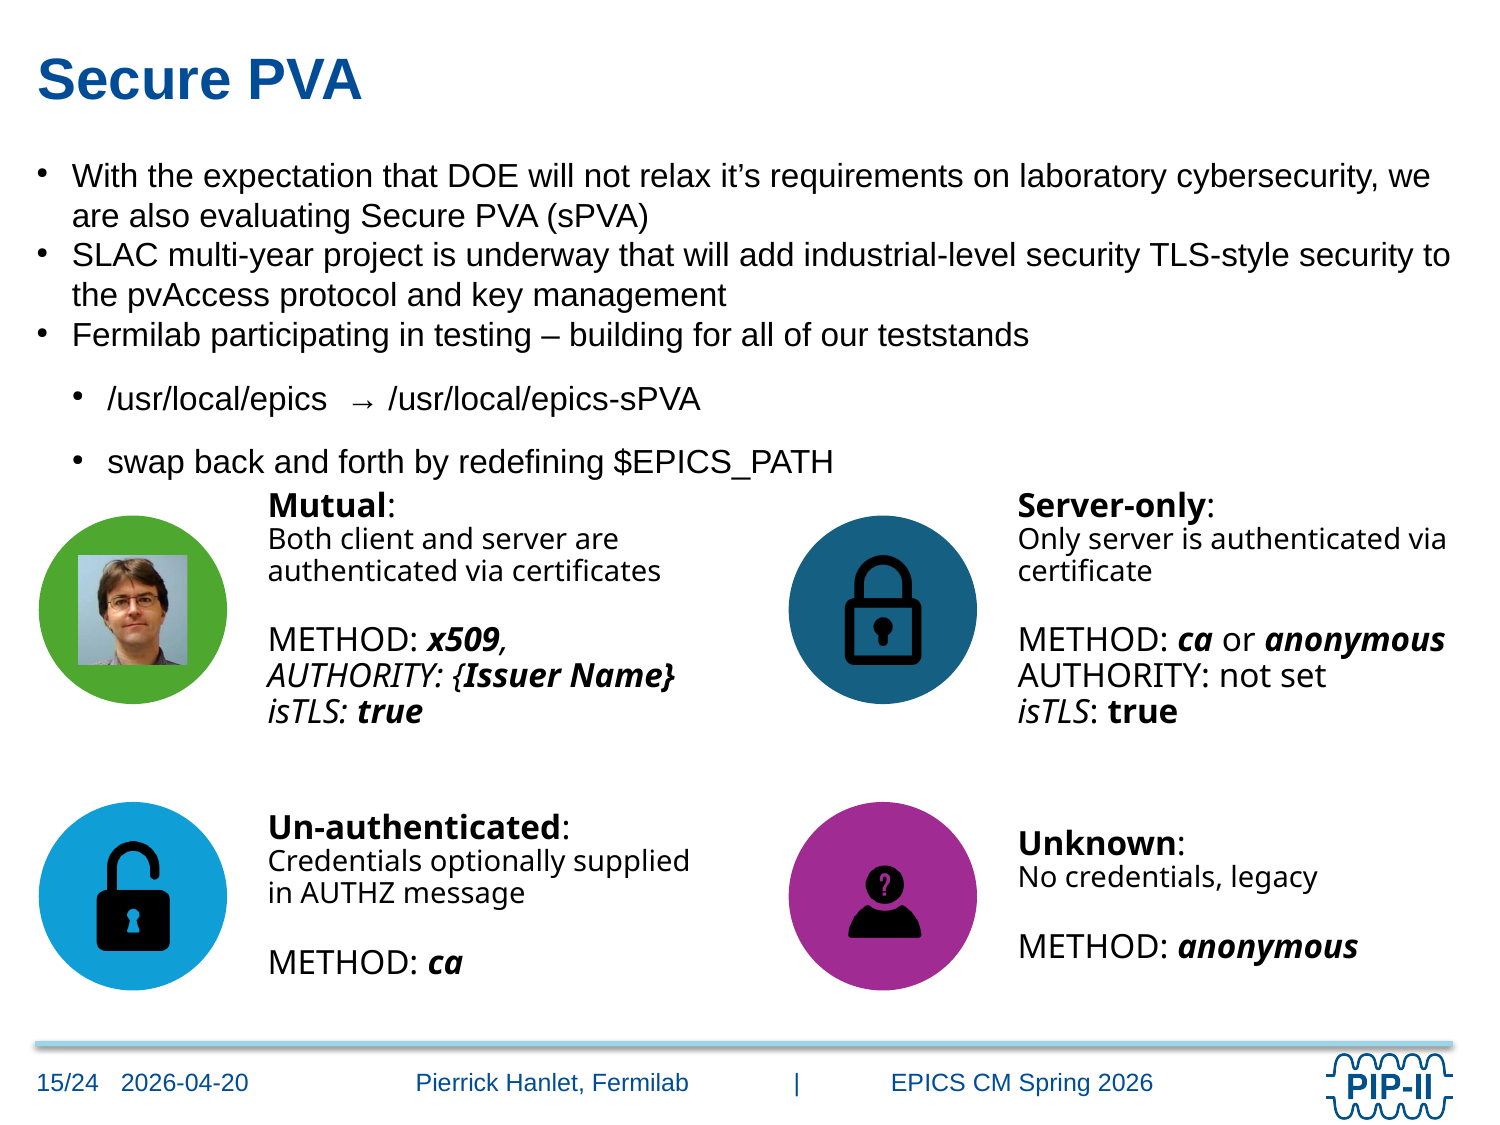

# Secure PVA
With the expectation that DOE will not relax it’s requirements on laboratory cybersecurity, we are also evaluating Secure PVA (sPVA)
SLAC multi-year project is underway that will add industrial-level security TLS-style security to the pvAccess protocol and key management
Fermilab participating in testing – building for all of our teststands
/usr/local/epics → /usr/local/epics-sPVA
swap back and forth by redefining $EPICS_PATH
Mutual:
Both client and server are authenticated via certificates
METHOD: x509,
AUTHORITY: {Issuer Name}
isTLS: true
Server-only:
Only server is authenticated via certificate
METHOD: ca or anonymous
AUTHORITY: not set
isTLS: true
Un-authenticated:
Credentials optionally supplied in AUTHZ message
METHOD: ca
Unknown:
No credentials, legacy
METHOD: anonymous
2026-04-20
Pierrick Hanlet, Fermilab | EPICS CM Spring 2026